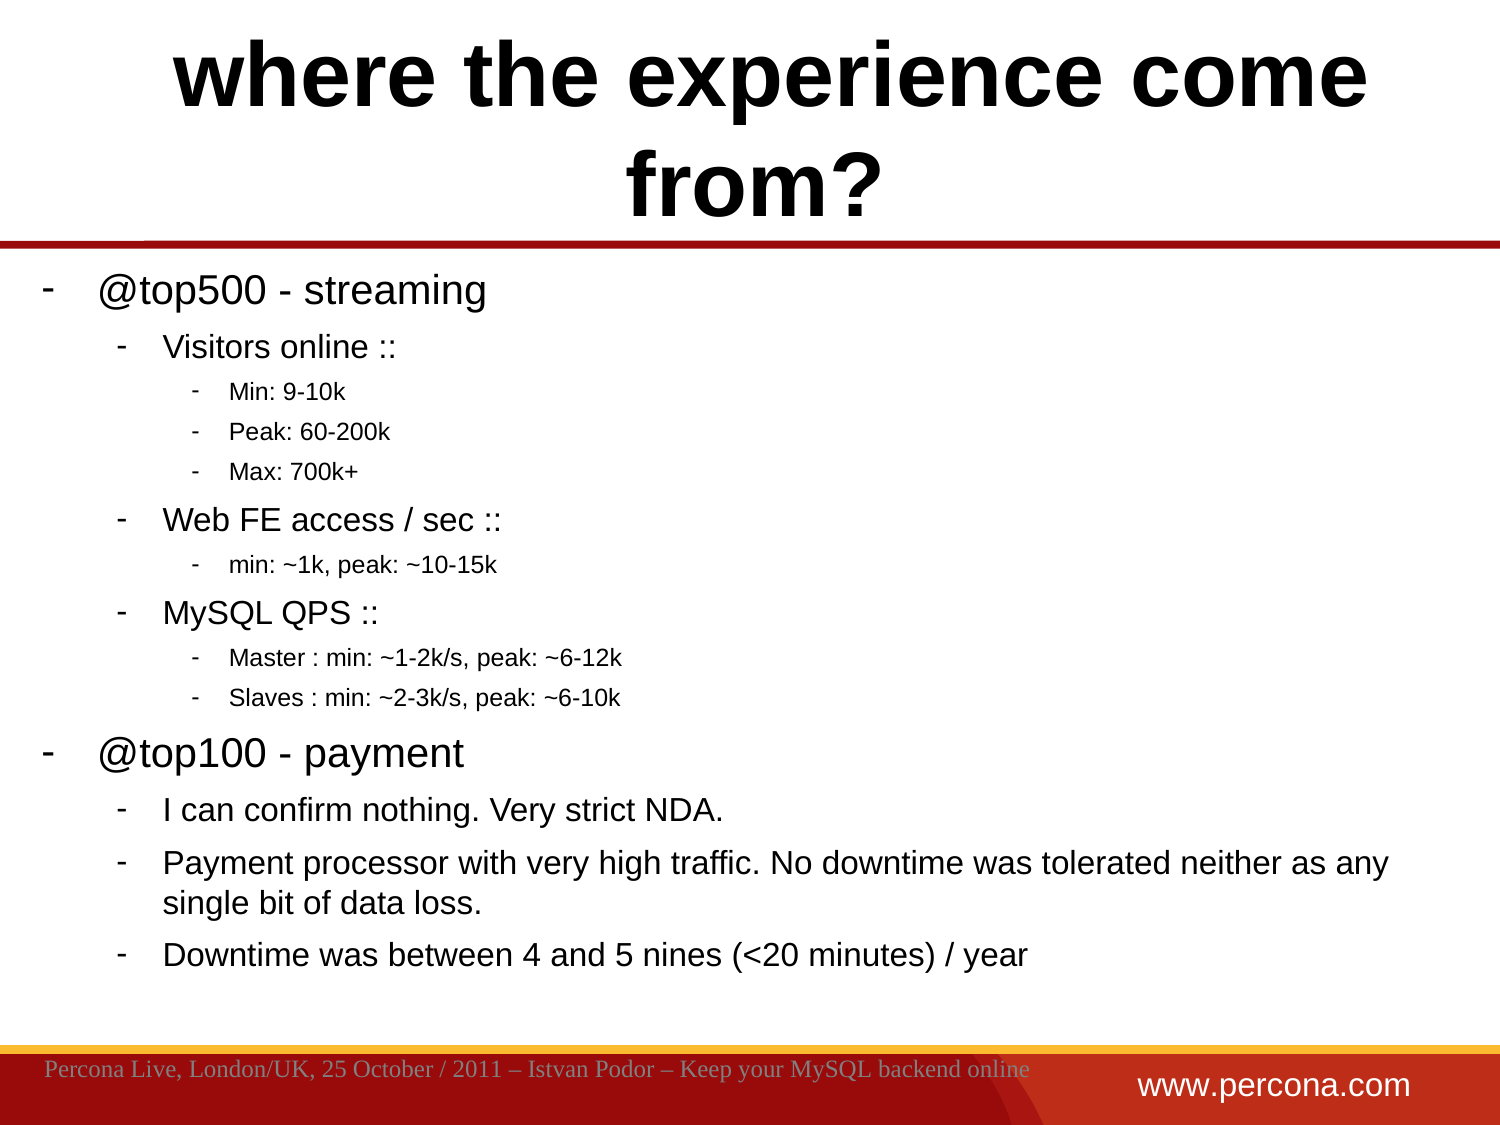

# where the experience come from?
@top500 - streaming
Visitors online ::
Min: 9-10k
Peak: 60-200k
Max: 700k+
Web FE access / sec ::
min: ~1k, peak: ~10-15k
MySQL QPS ::
Master : min: ~1-2k/s, peak: ~6-12k
Slaves : min: ~2-3k/s, peak: ~6-10k
@top100 - payment
I can confirm nothing. Very strict NDA.
Payment processor with very high traffic. No downtime was tolerated neither as any single bit of data loss.
Downtime was between 4 and 5 nines (<20 minutes) / year
Percona Live, London/UK, 25 October / 2011 – Istvan Podor – Keep your MySQL backend online